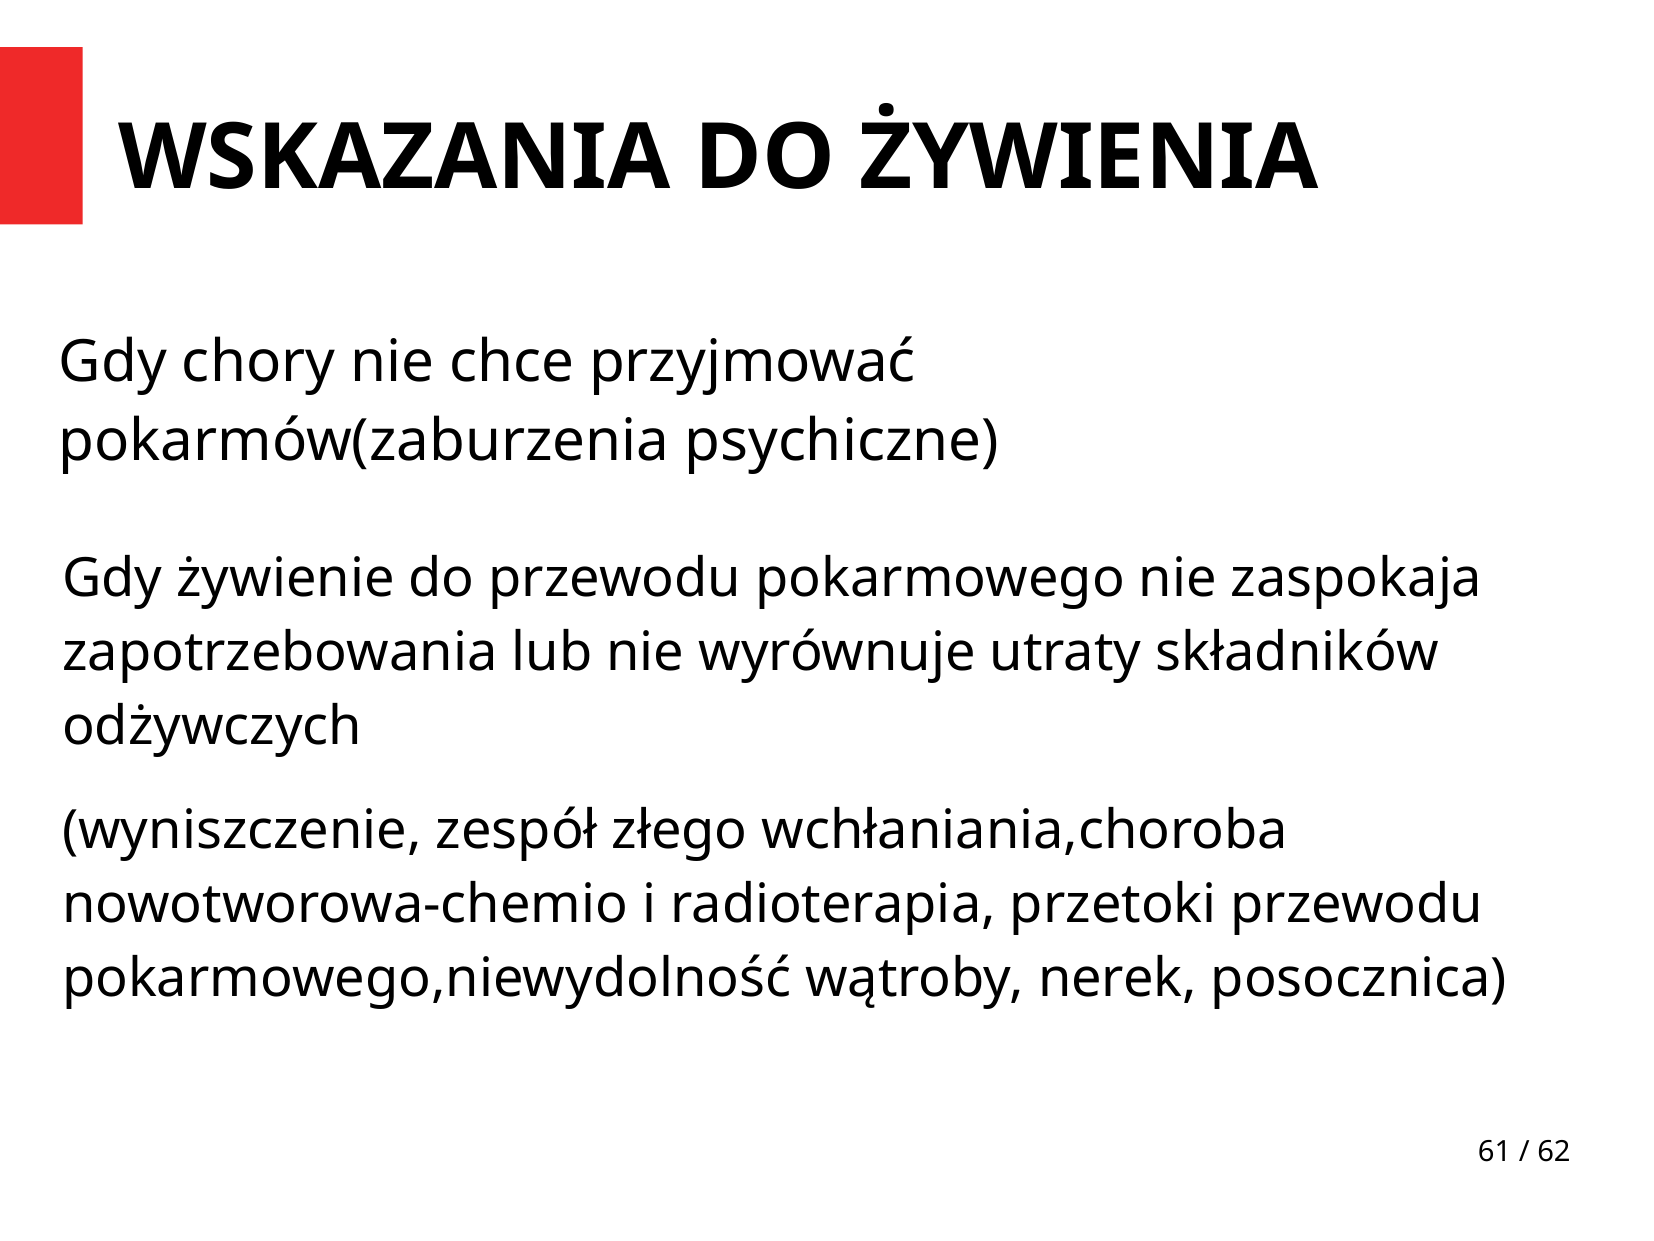

# WSKAZANIA DO ŻYWIENIA
Gdy chory nie chce przyjmować pokarmów(zaburzenia psychiczne)
Gdy żywienie do przewodu pokarmowego nie zaspokaja zapotrzebowania lub nie wyrównuje utraty składników odżywczych
(wyniszczenie, zespół złego wchłaniania,choroba nowotworowa-chemio i radioterapia, przetoki przewodu pokarmowego,niewydolność wątroby, nerek, posocznica)
61